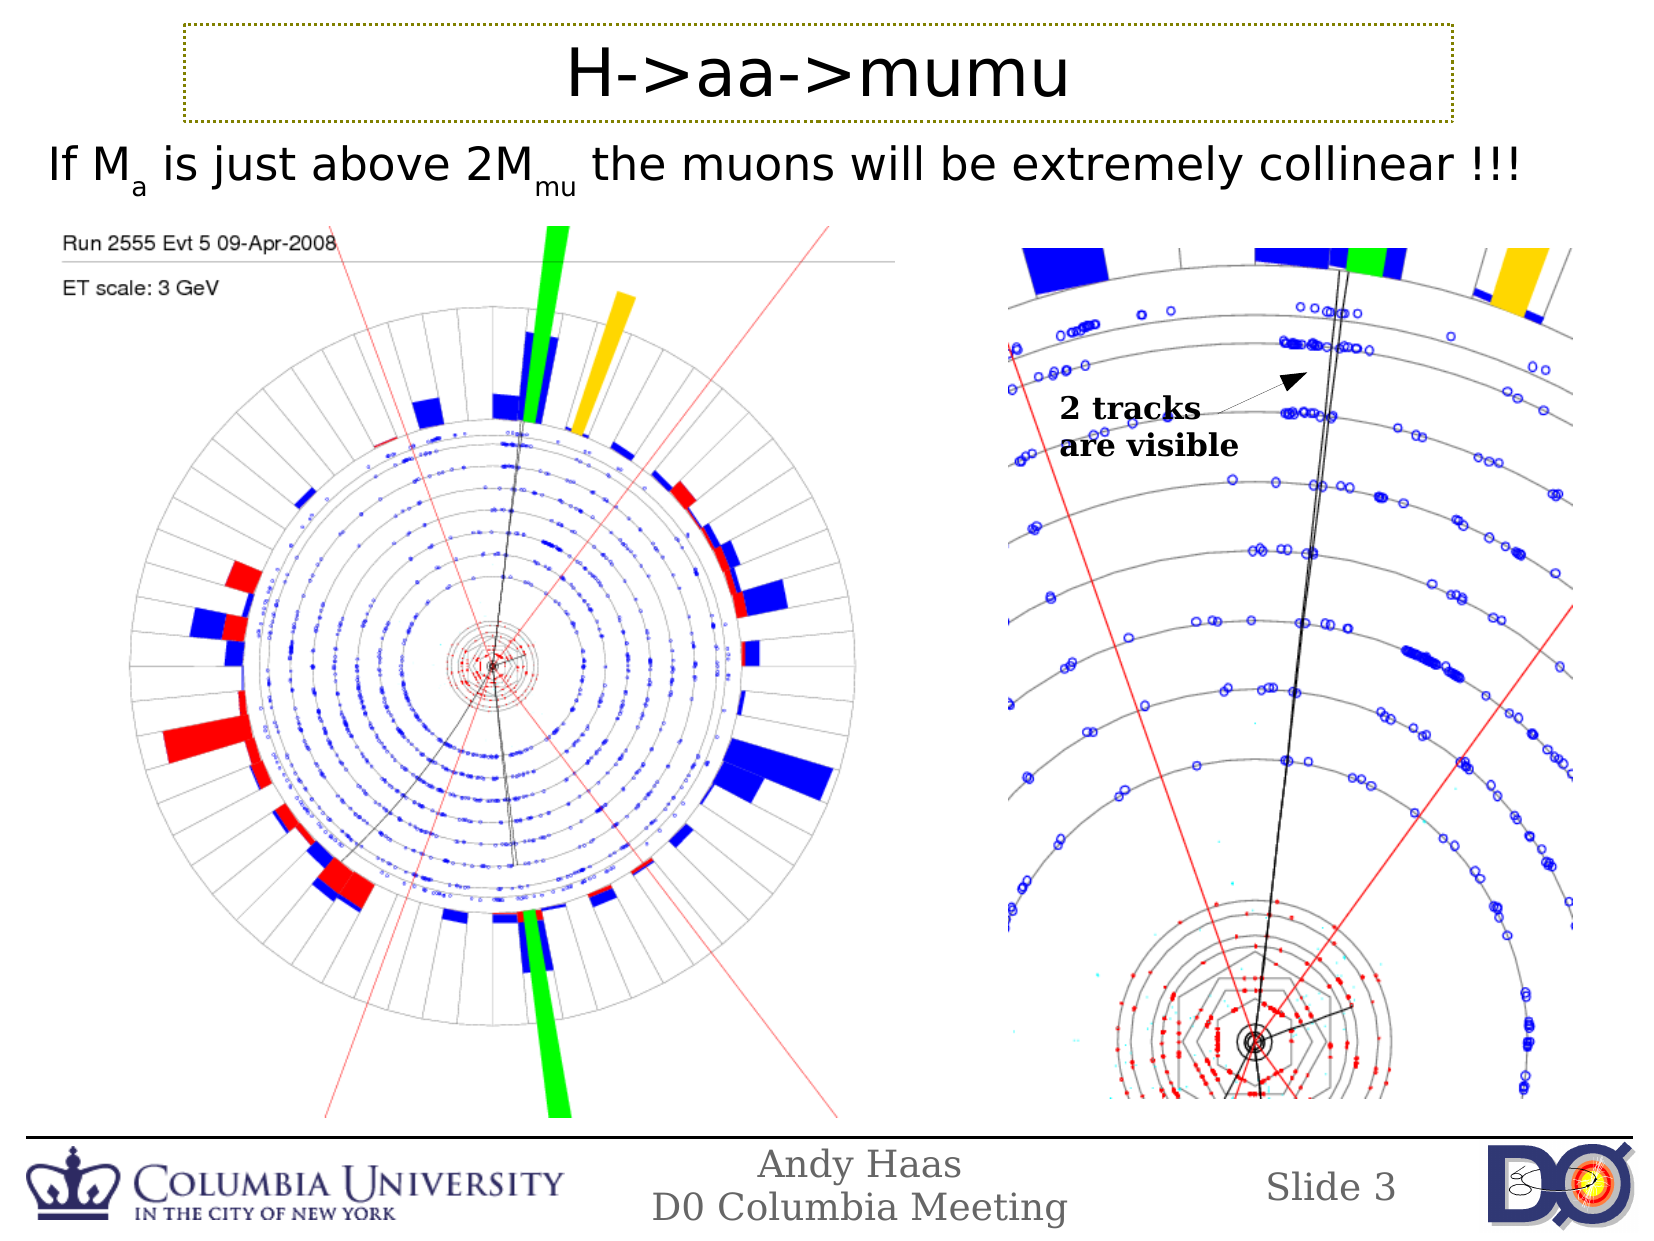

# H->aa->mumu
If Ma is just above 2Mmu the muons will be extremely collinear !!!
2 tracks
are visible